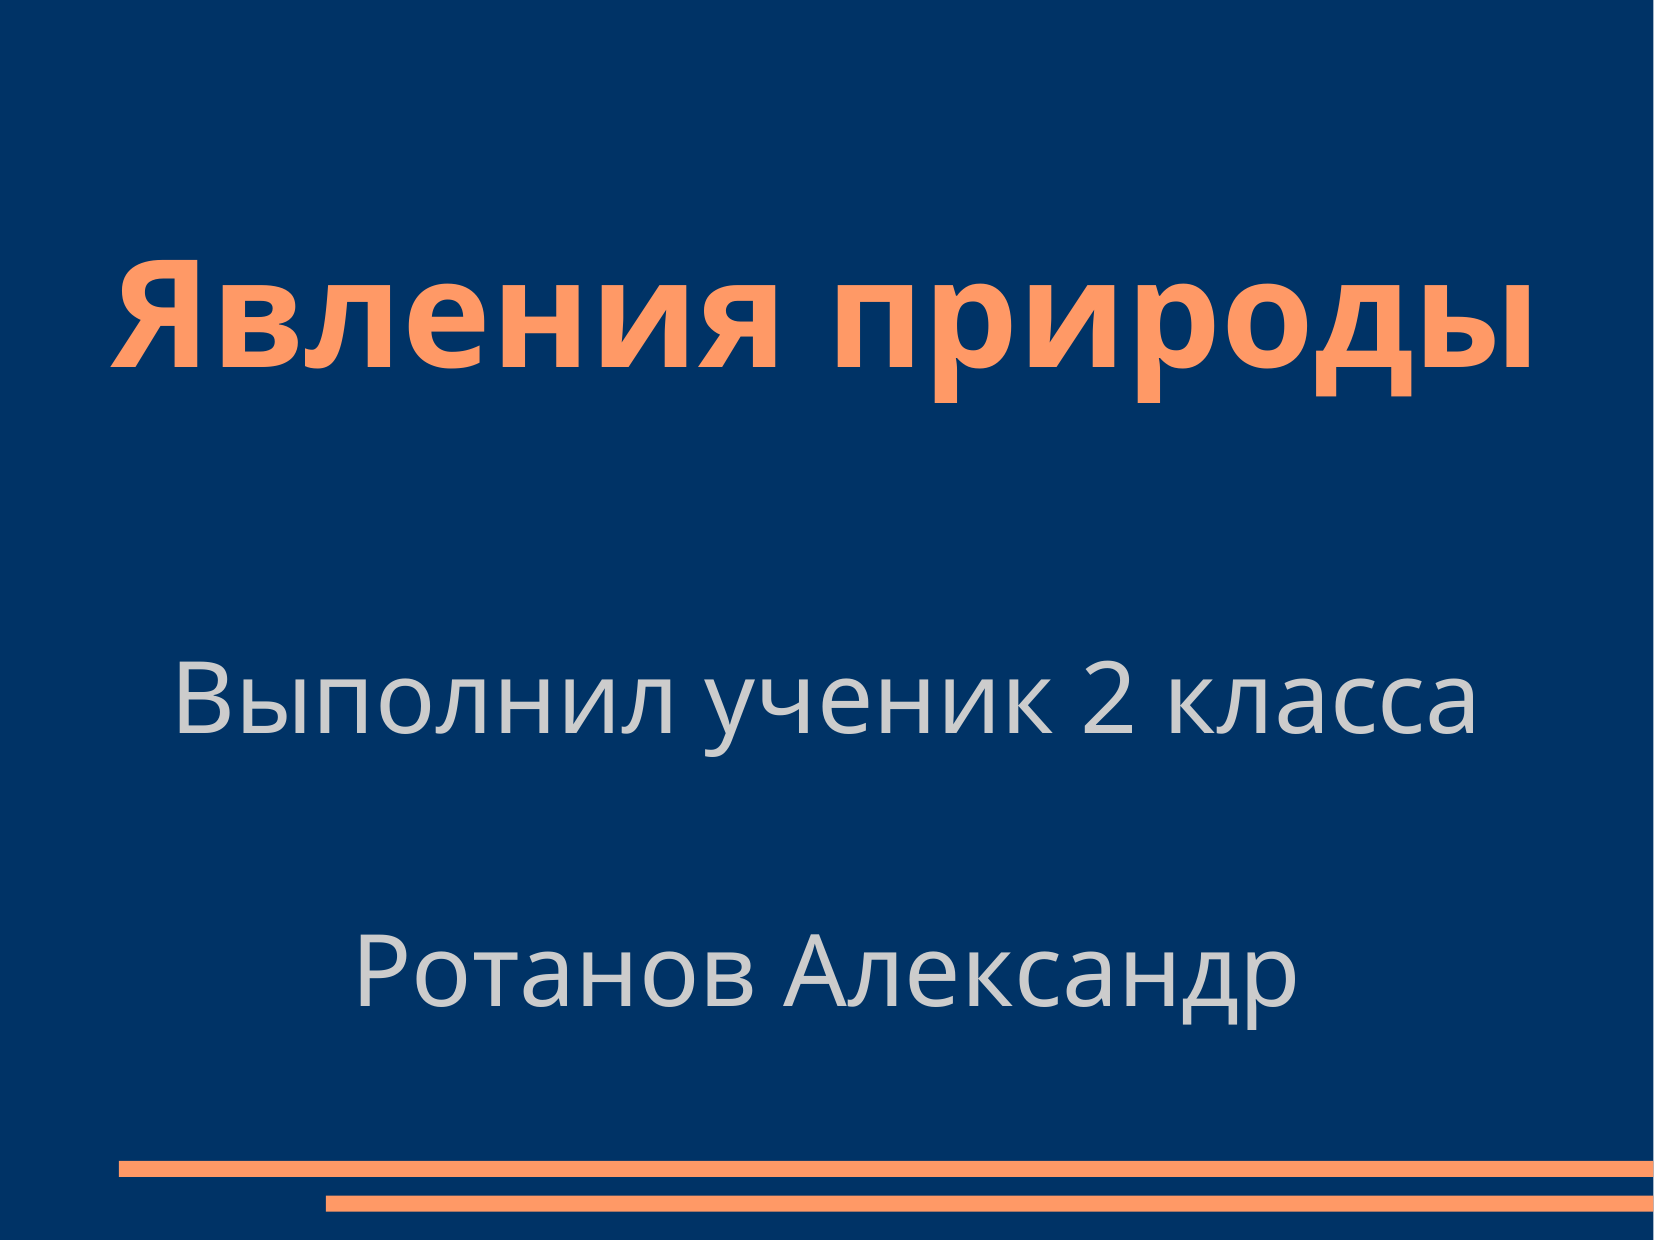

# Явления природы
Выполнил ученик 2 класса
Ротанов Александр